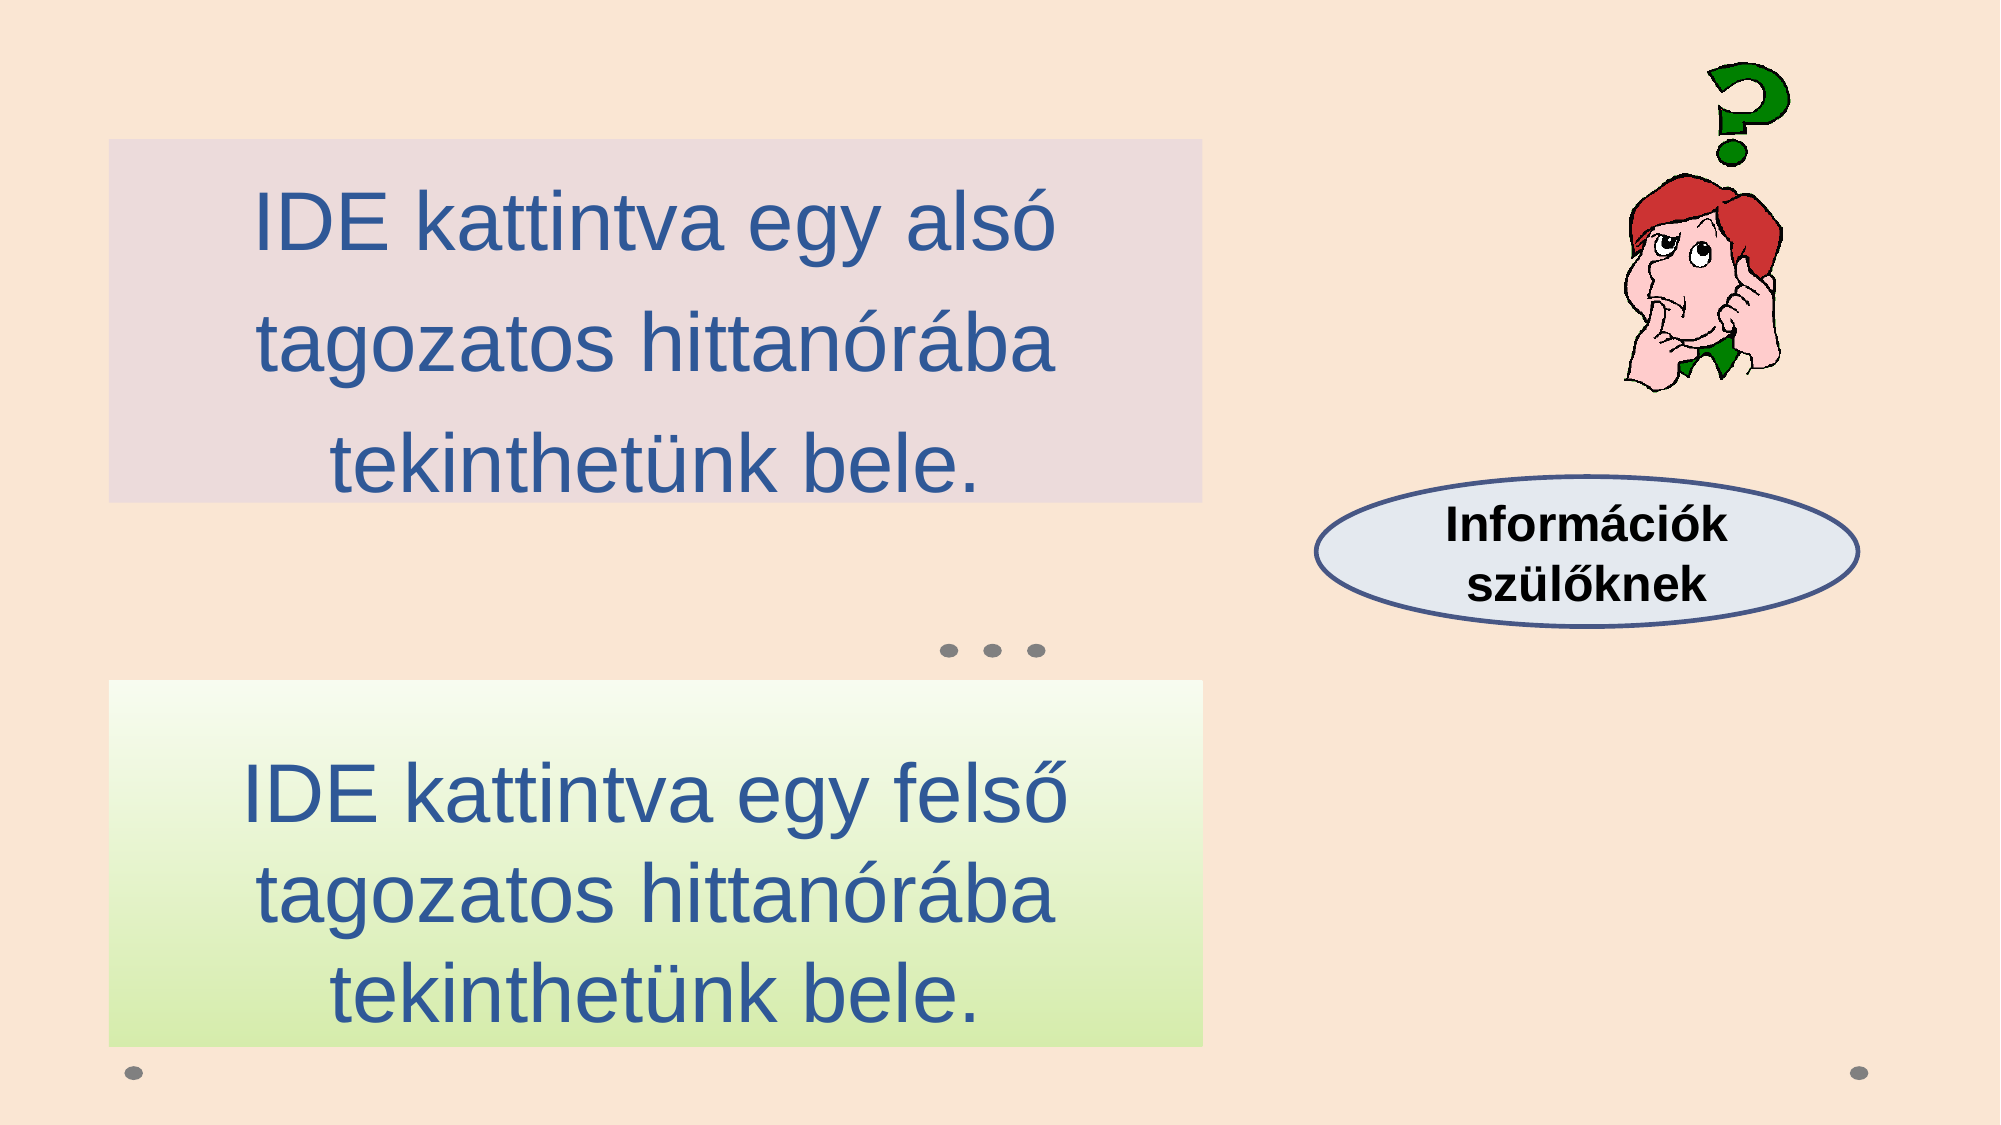

# IDE kattintva egy alsó tagozatos hittanórába tekinthetünk bele.
Információk szülőknek
IDE kattintva egy felső tagozatos hittanórába tekinthetünk bele.